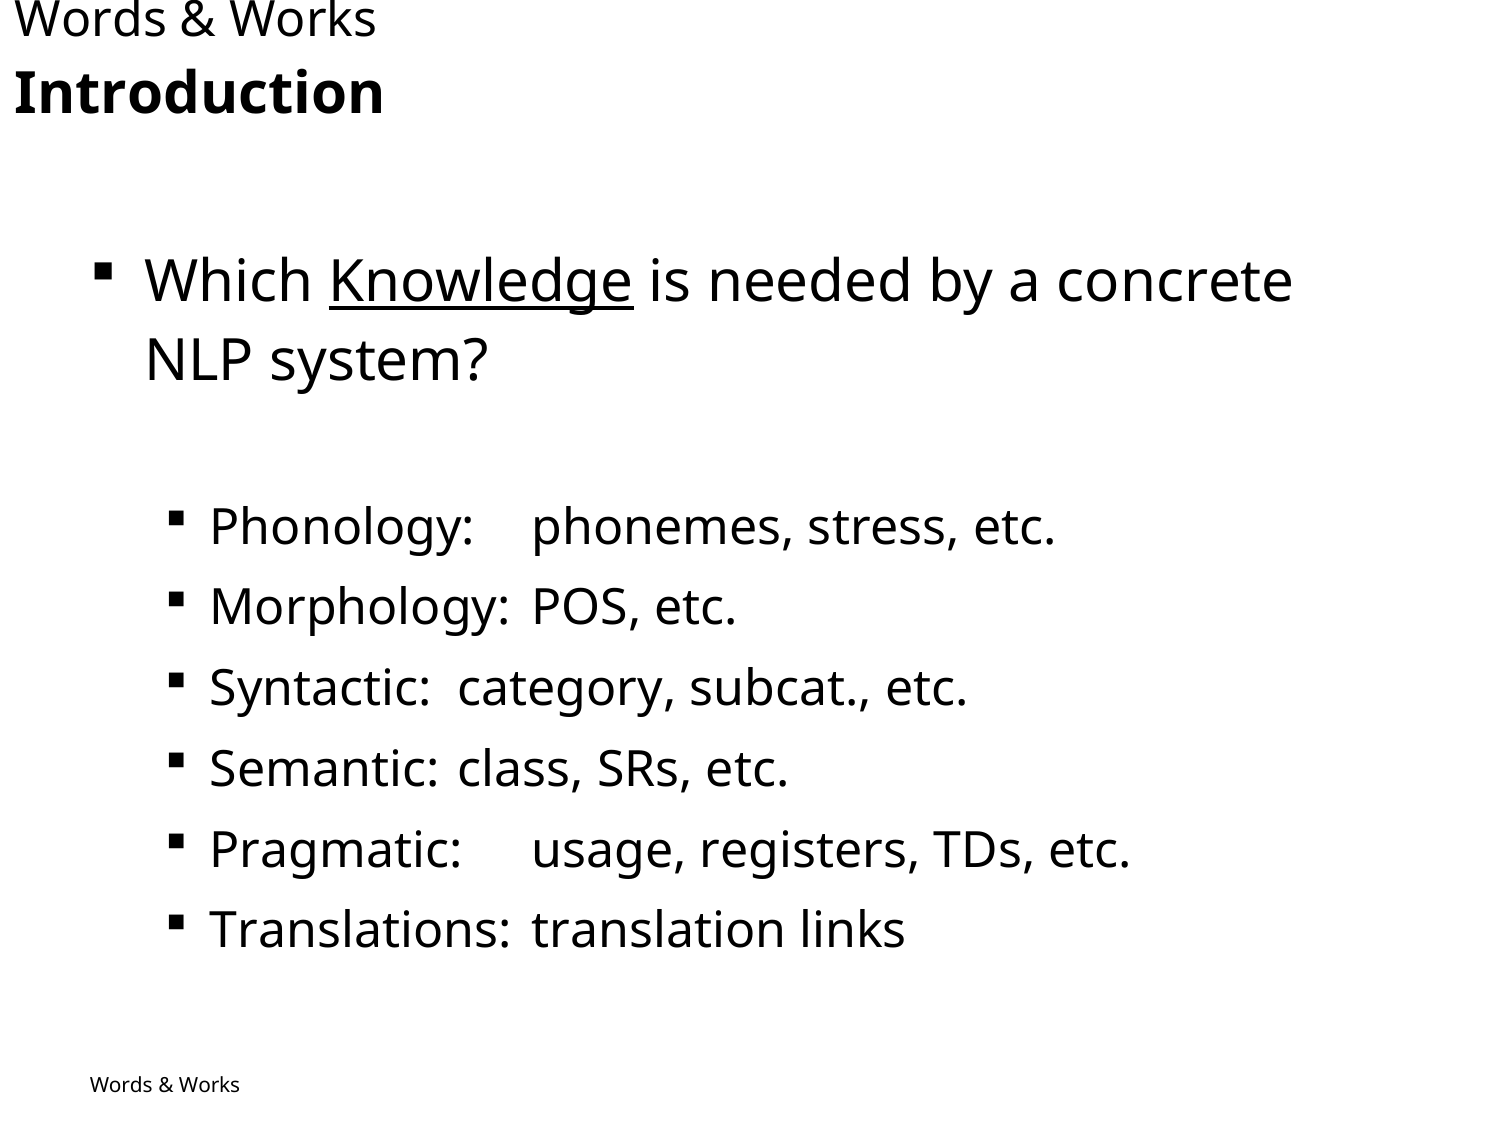

Words & Works
Introduction
# Which Knowledge is needed by a concrete NLP system?
Phonology: 	phonemes, stress, etc.
Morphology: 	POS, etc.
Syntactic:	category, subcat., etc.
Semantic:	class, SRs, etc.
Pragmatic:	usage, registers, TDs, etc.
Translations:	translation links